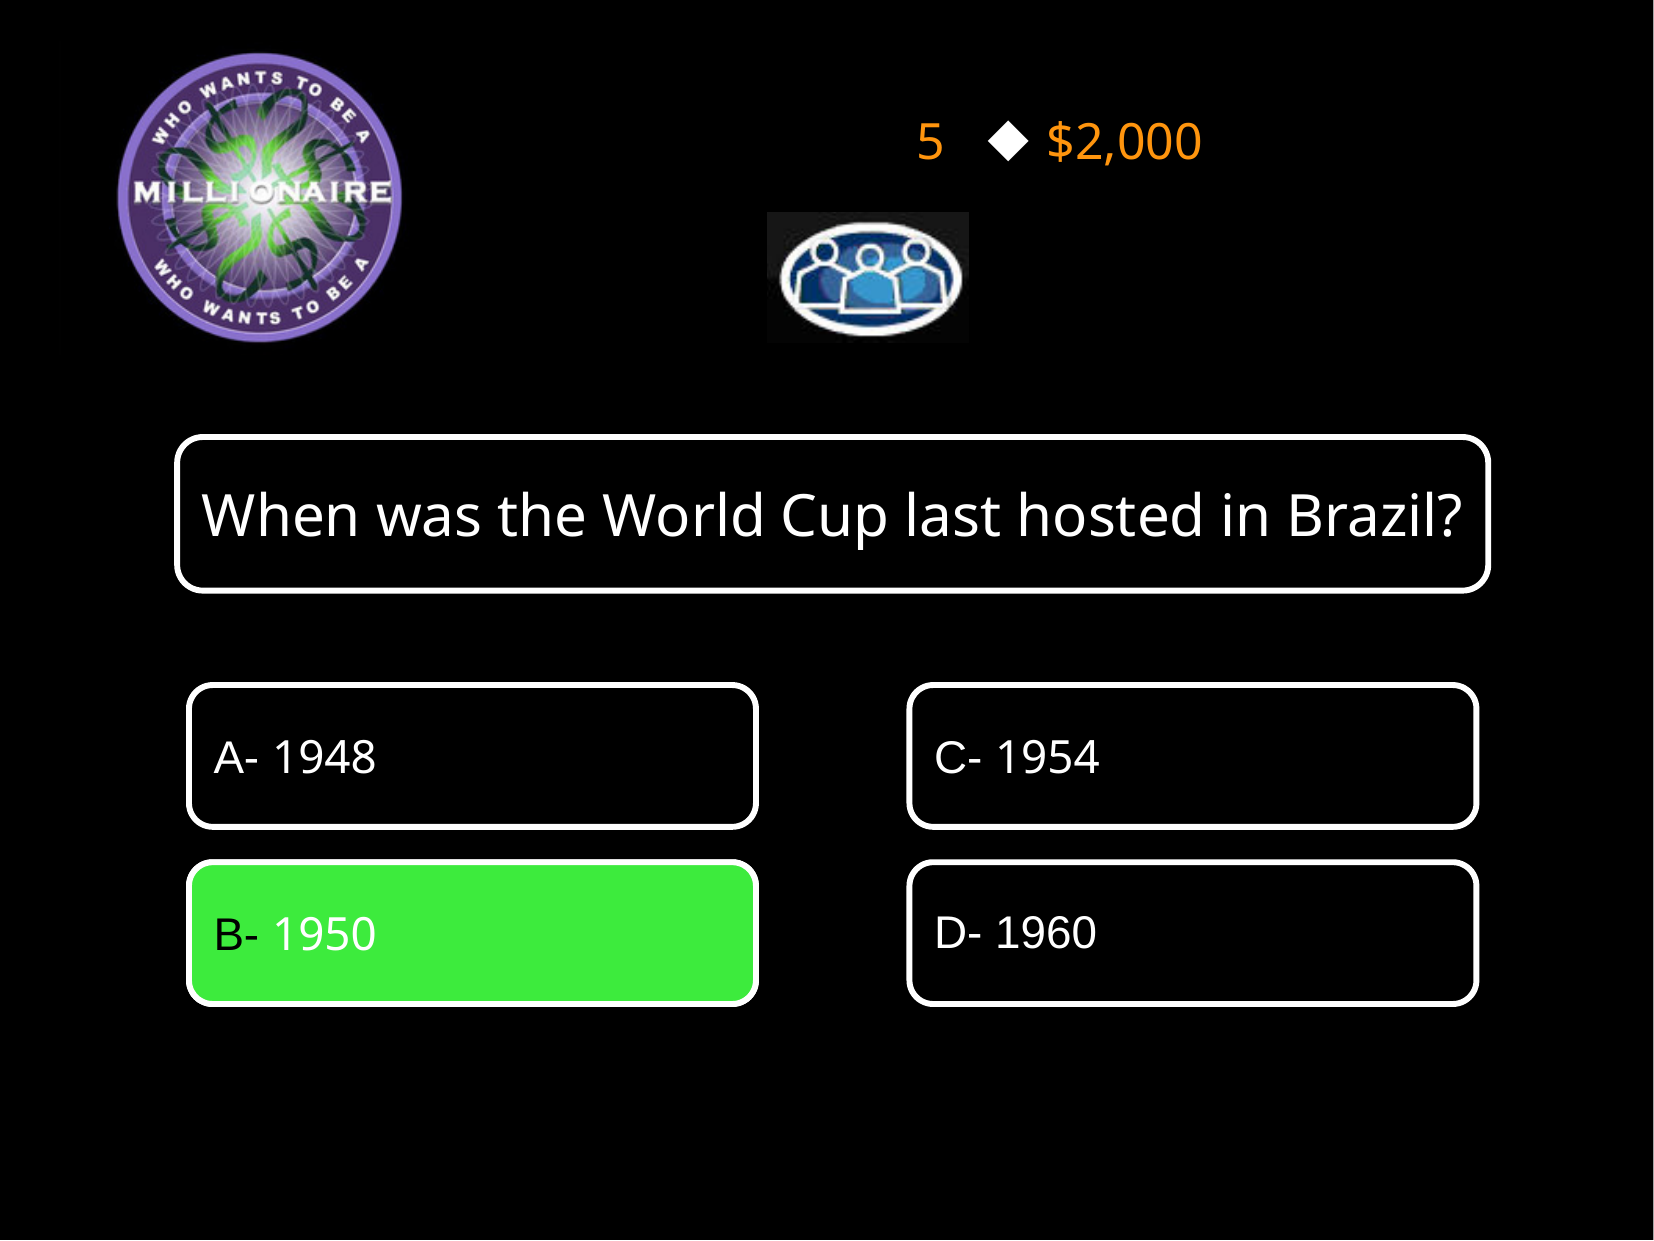

5  $2,000
When was the World Cup last hosted in Brazil?
A- 1948
C- 1954
B- 1950
B- 1950
D- 1960